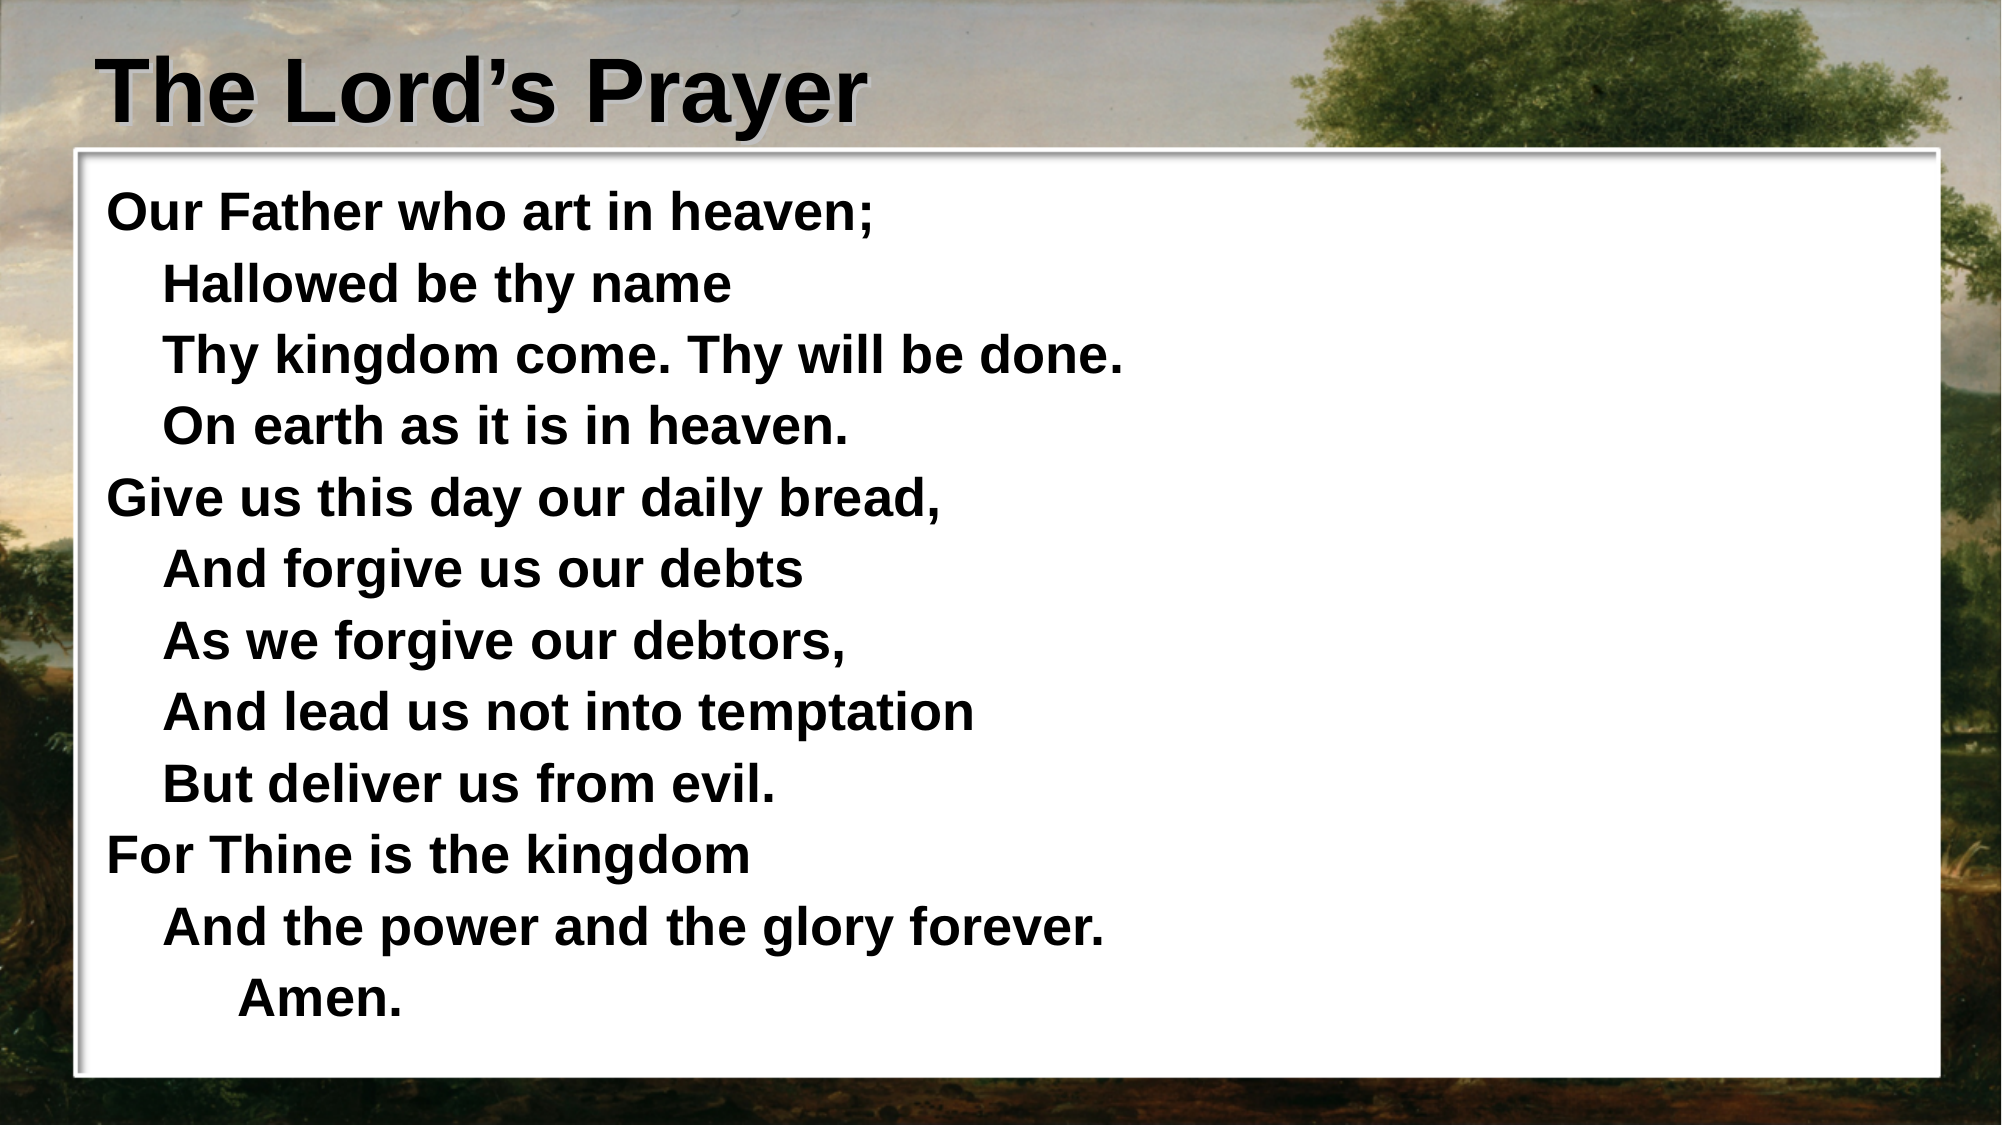

# The Lord’s Prayer
Our Father who art in heaven;
	Hallowed be thy name
	Thy kingdom come. Thy will be done.
	On earth as it is in heaven.
Give us this day our daily bread,
	And forgive us our debts
	As we forgive our debtors,
	And lead us not into temptation
	But deliver us from evil.
For Thine is the kingdom
	And the power and the glory forever.
	Amen.